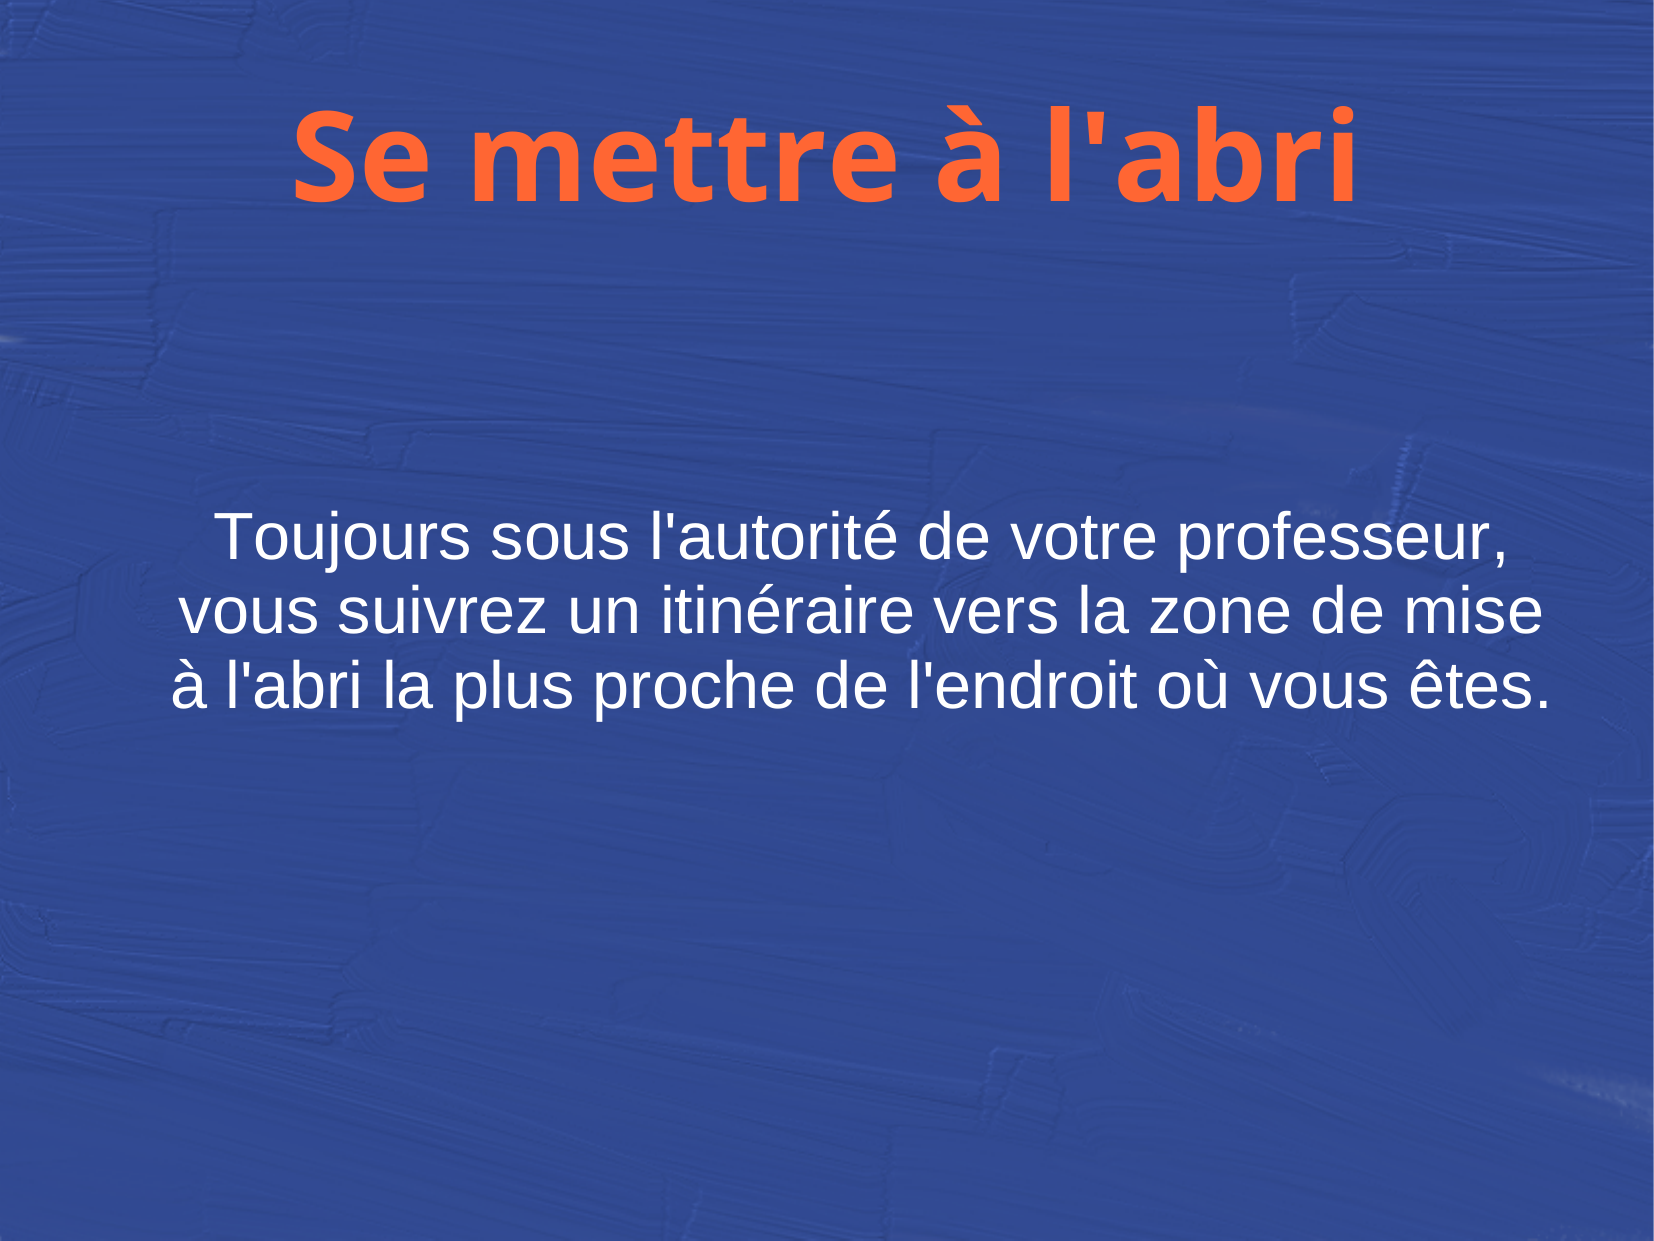

# Se mettre à l'abri
Toujours sous l'autorité de votre professeur, vous suivrez un itinéraire vers la zone de mise à l'abri la plus proche de l'endroit où vous êtes.